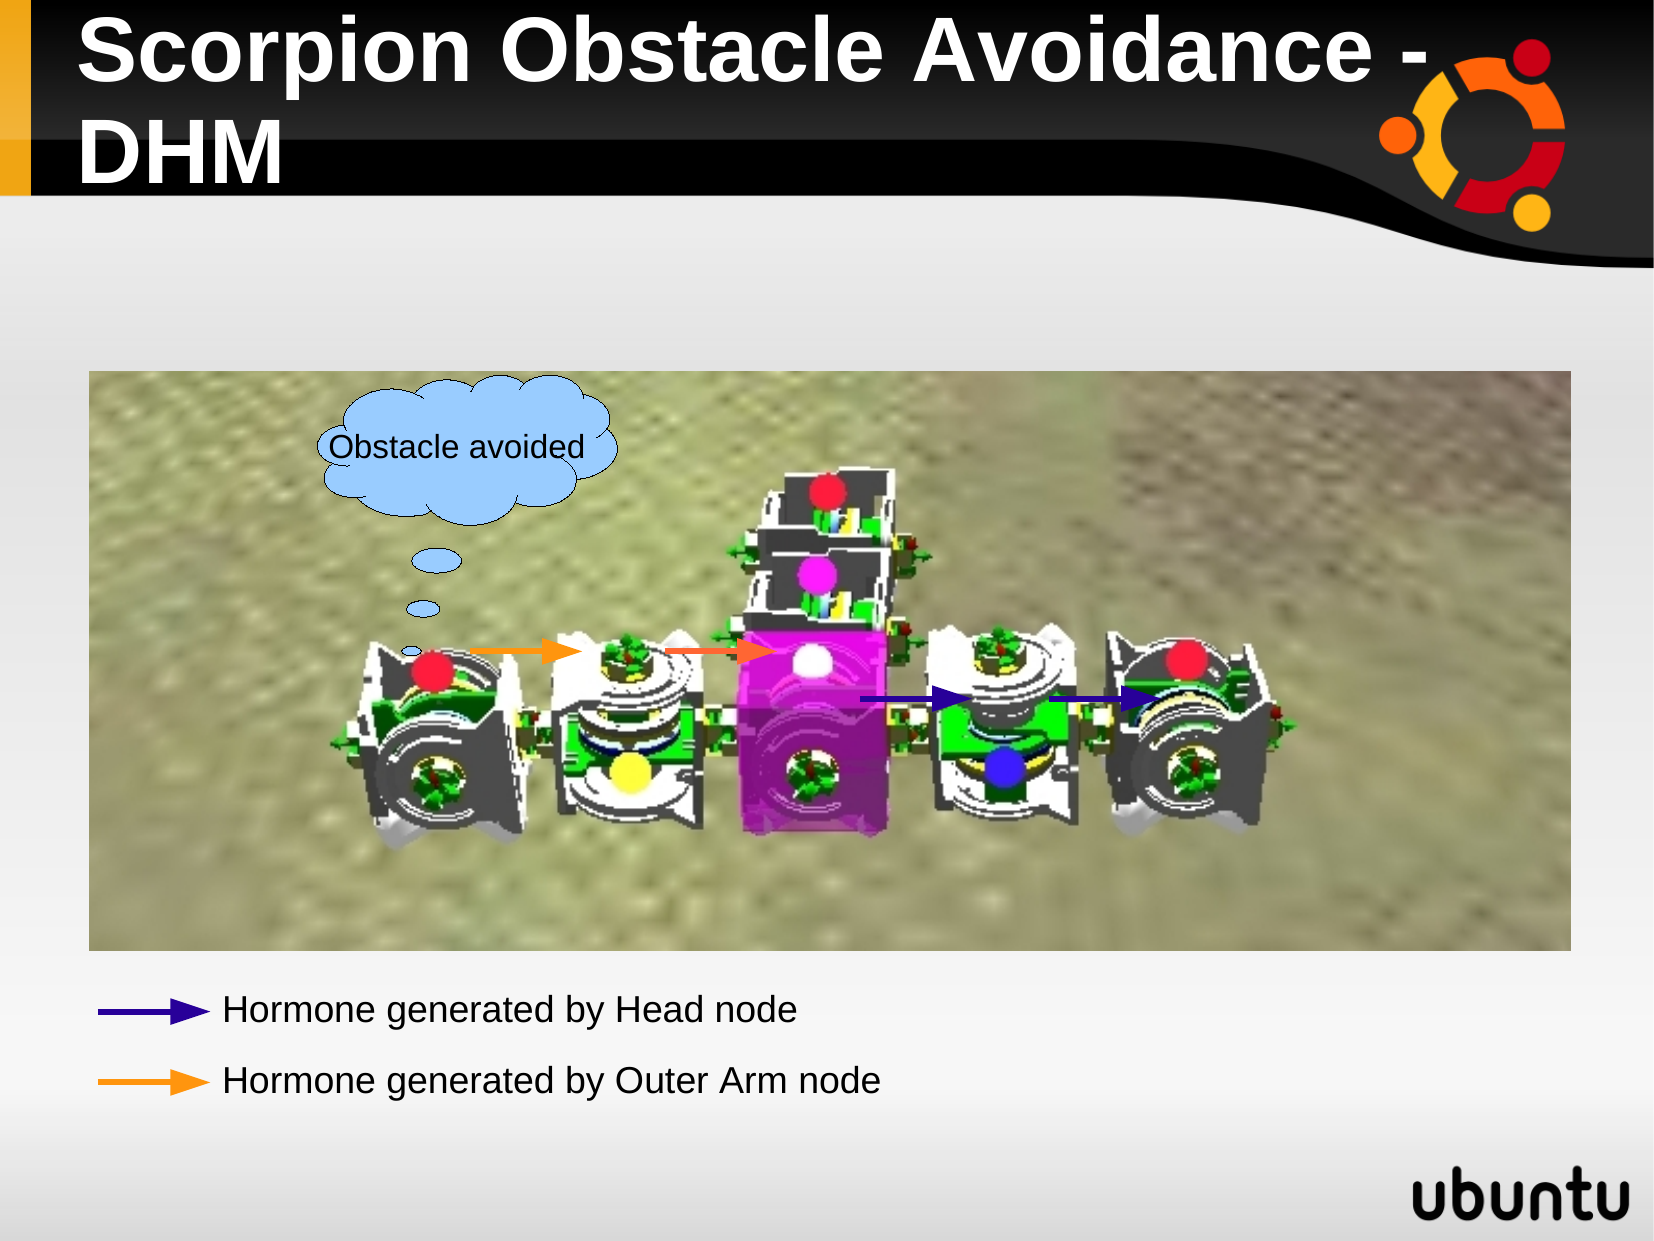

# Scorpion Obstacle Avoidance - DHM
Obstacle avoided
Hormone generated by Head node
Hormone generated by Outer Arm node